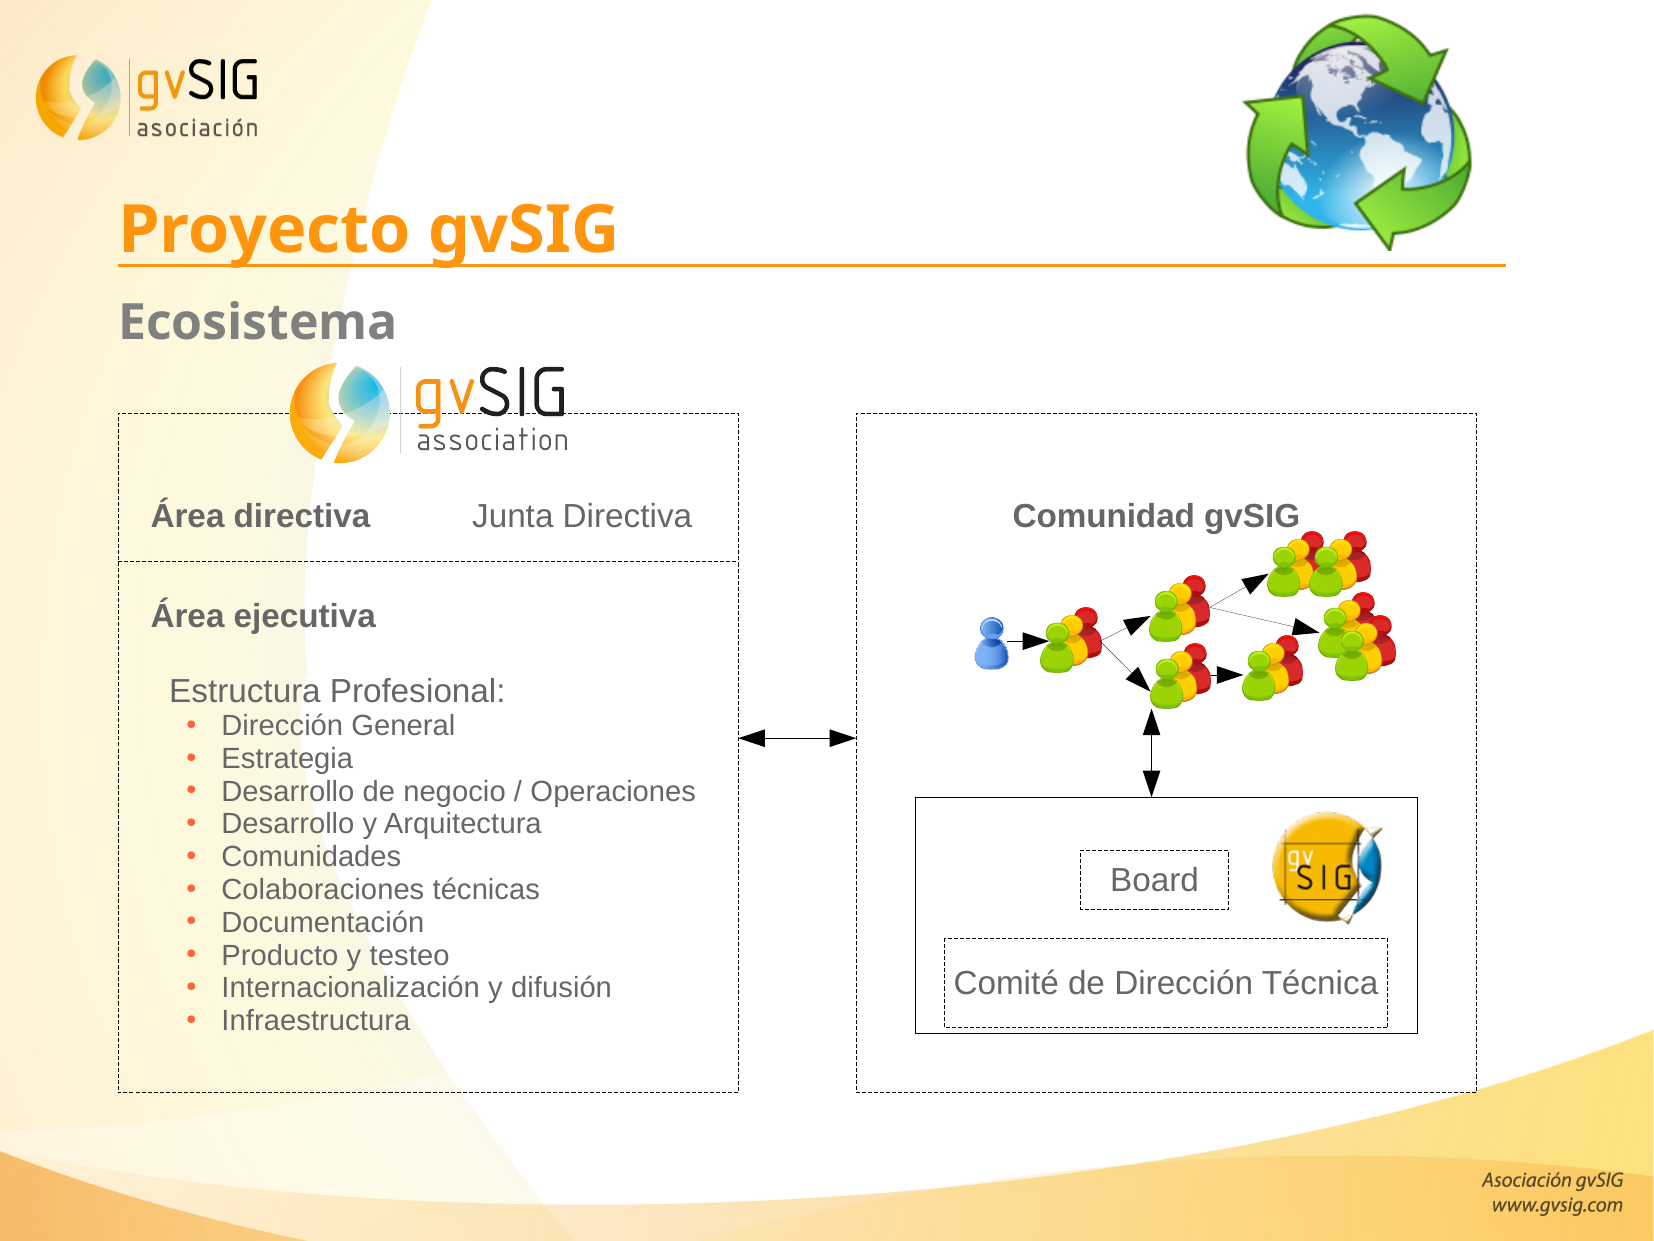

# Proyecto gvSIG
Ecosistema
Área directiva Junta Directiva
Comunidad gvSIG
Área ejecutiva
 Estructura Profesional:
Dirección General
Estrategia
Desarrollo de negocio / Operaciones
Desarrollo y Arquitectura
Comunidades
Colaboraciones técnicas
Documentación
Producto y testeo
Internacionalización y difusión
Infraestructura
Board
Comité de Dirección Técnica